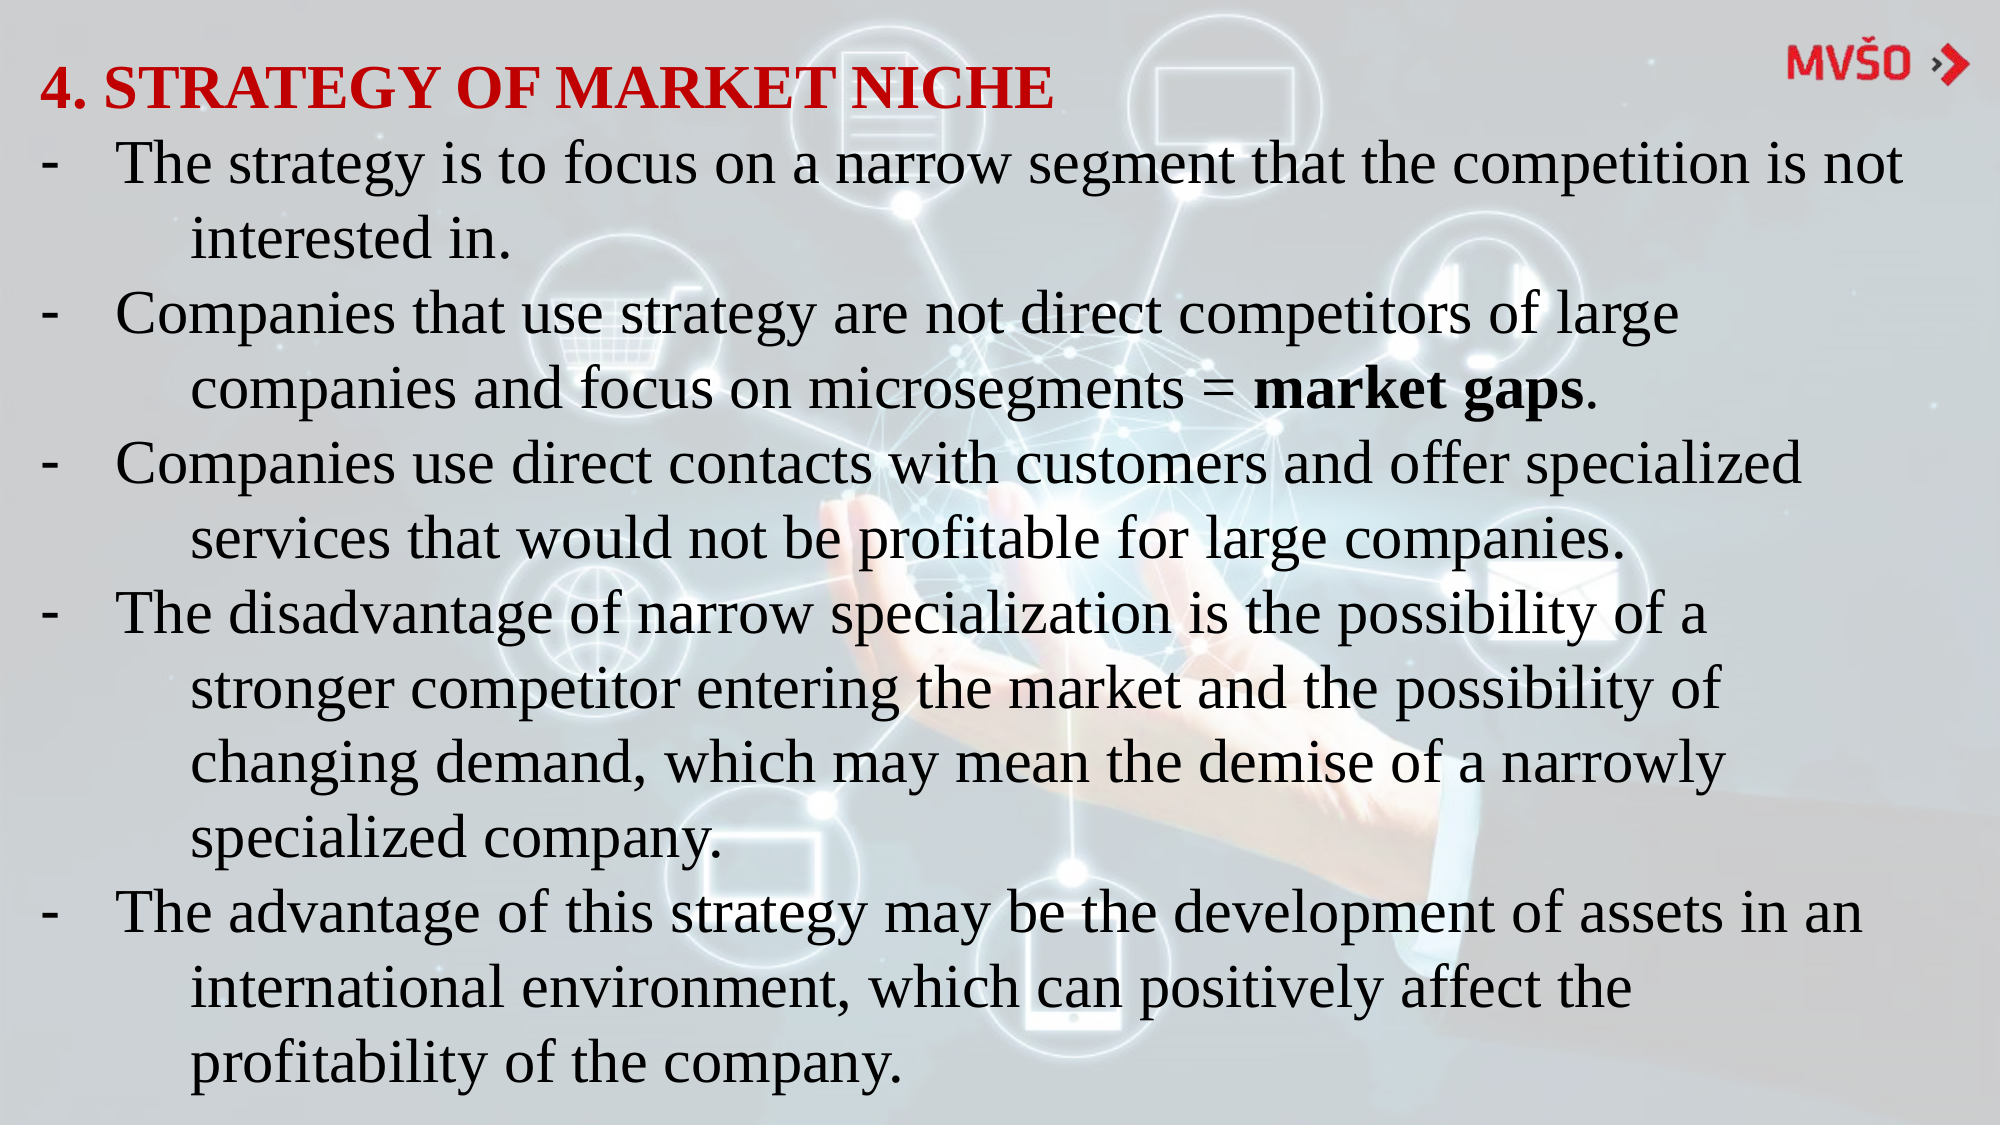

4. STRATEGY OF MARKET NICHE
The strategy is to focus on a narrow segment that the competition is not interested in.
Companies that use strategy are not direct competitors of large companies and focus on microsegments = market gaps.
Companies use direct contacts with customers and offer specialized services that would not be profitable for large companies.
The disadvantage of narrow specialization is the possibility of a stronger competitor entering the market and the possibility of changing demand, which may mean the demise of a narrowly specialized company.
The advantage of this strategy may be the development of assets in an international environment, which can positively affect the profitability of the company.